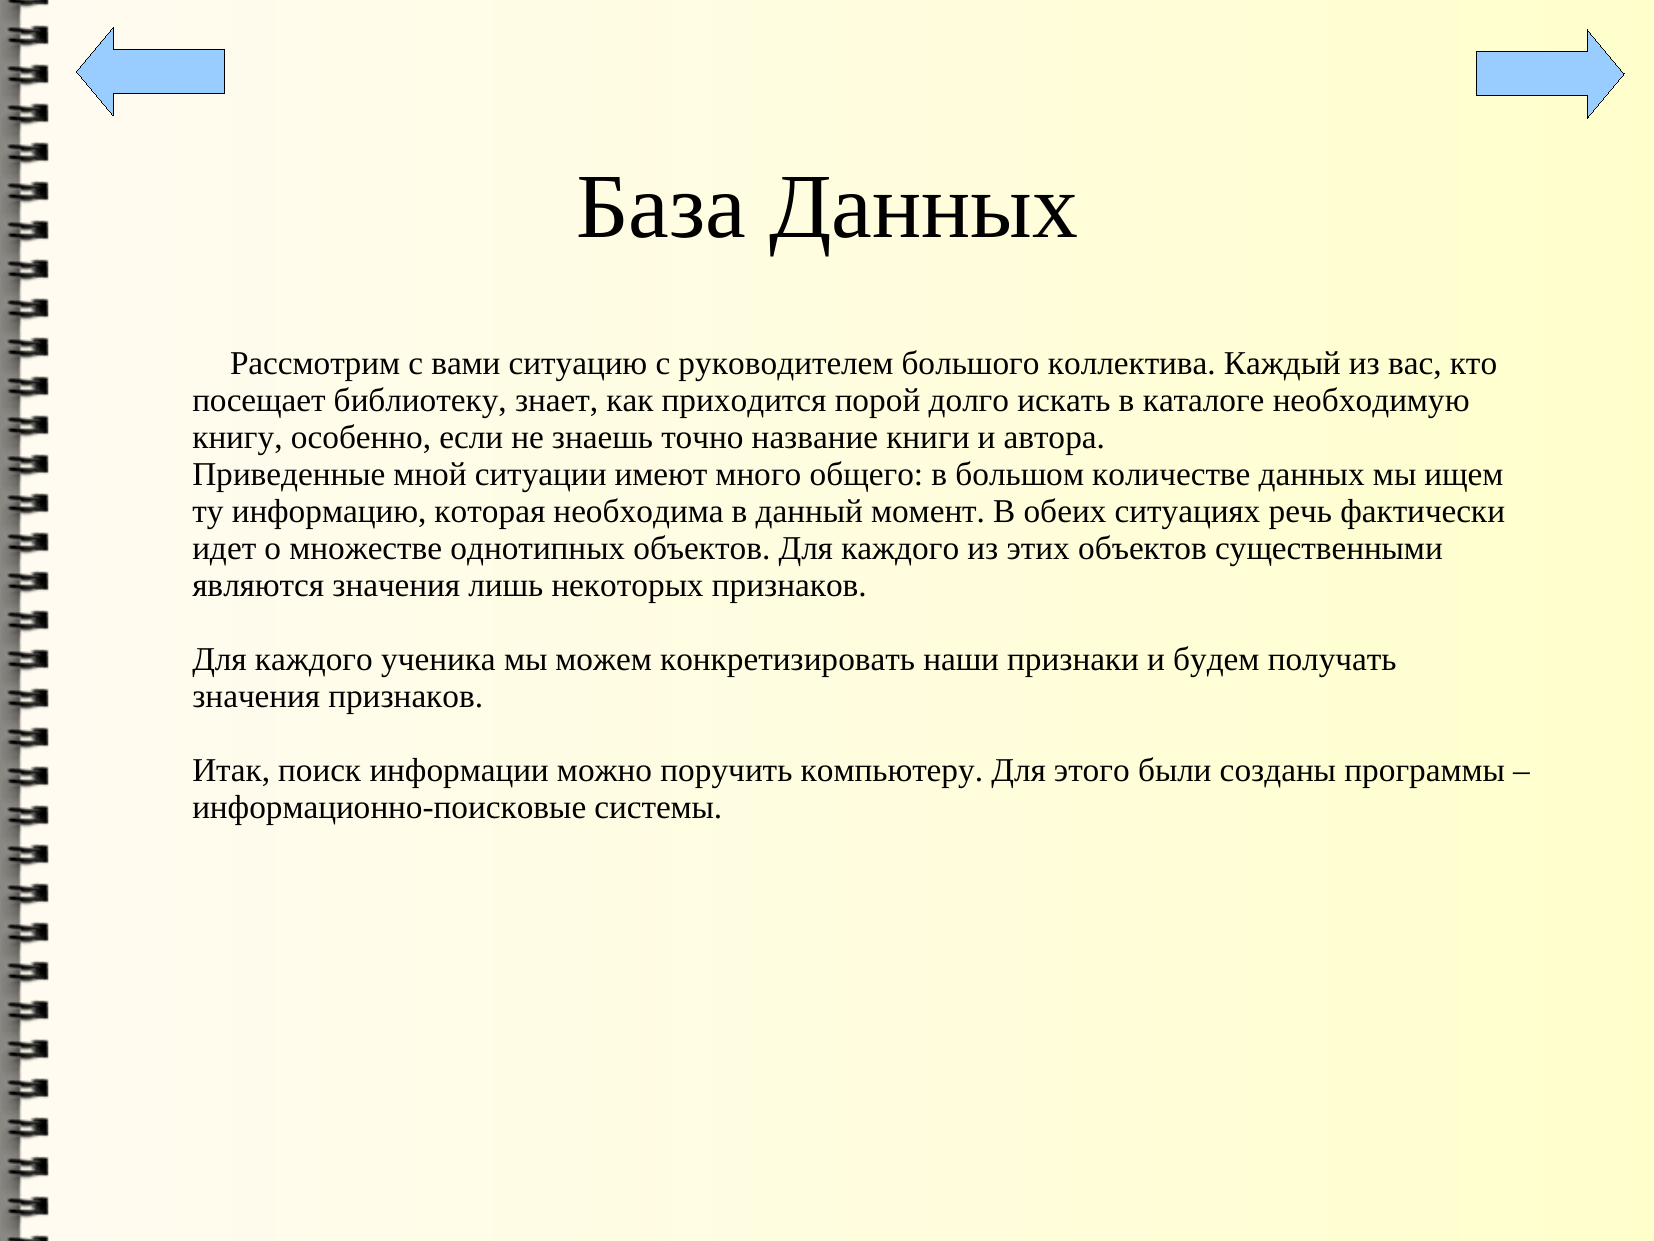

# База Данных
 Рассмотрим с вами ситуацию с руководителем большого коллектива. Каждый из вас, кто посещает библиотеку, знает, как приходится порой долго искать в каталоге необходимую книгу, особенно, если не знаешь точно название книги и автора.
Приведенные мной ситуации имеют много общего: в большом количестве данных мы ищем ту информацию, которая необходима в данный момент. В обеих ситуациях речь фактически идет о множестве однотипных объектов. Для каждого из этих объектов существенными являются значения лишь некоторых признаков.
Для каждого ученика мы можем конкретизировать наши признаки и будем получать значения признаков.
Итак, поиск информации можно поручить компьютеру. Для этого были созданы программы – информационно-поисковые системы.